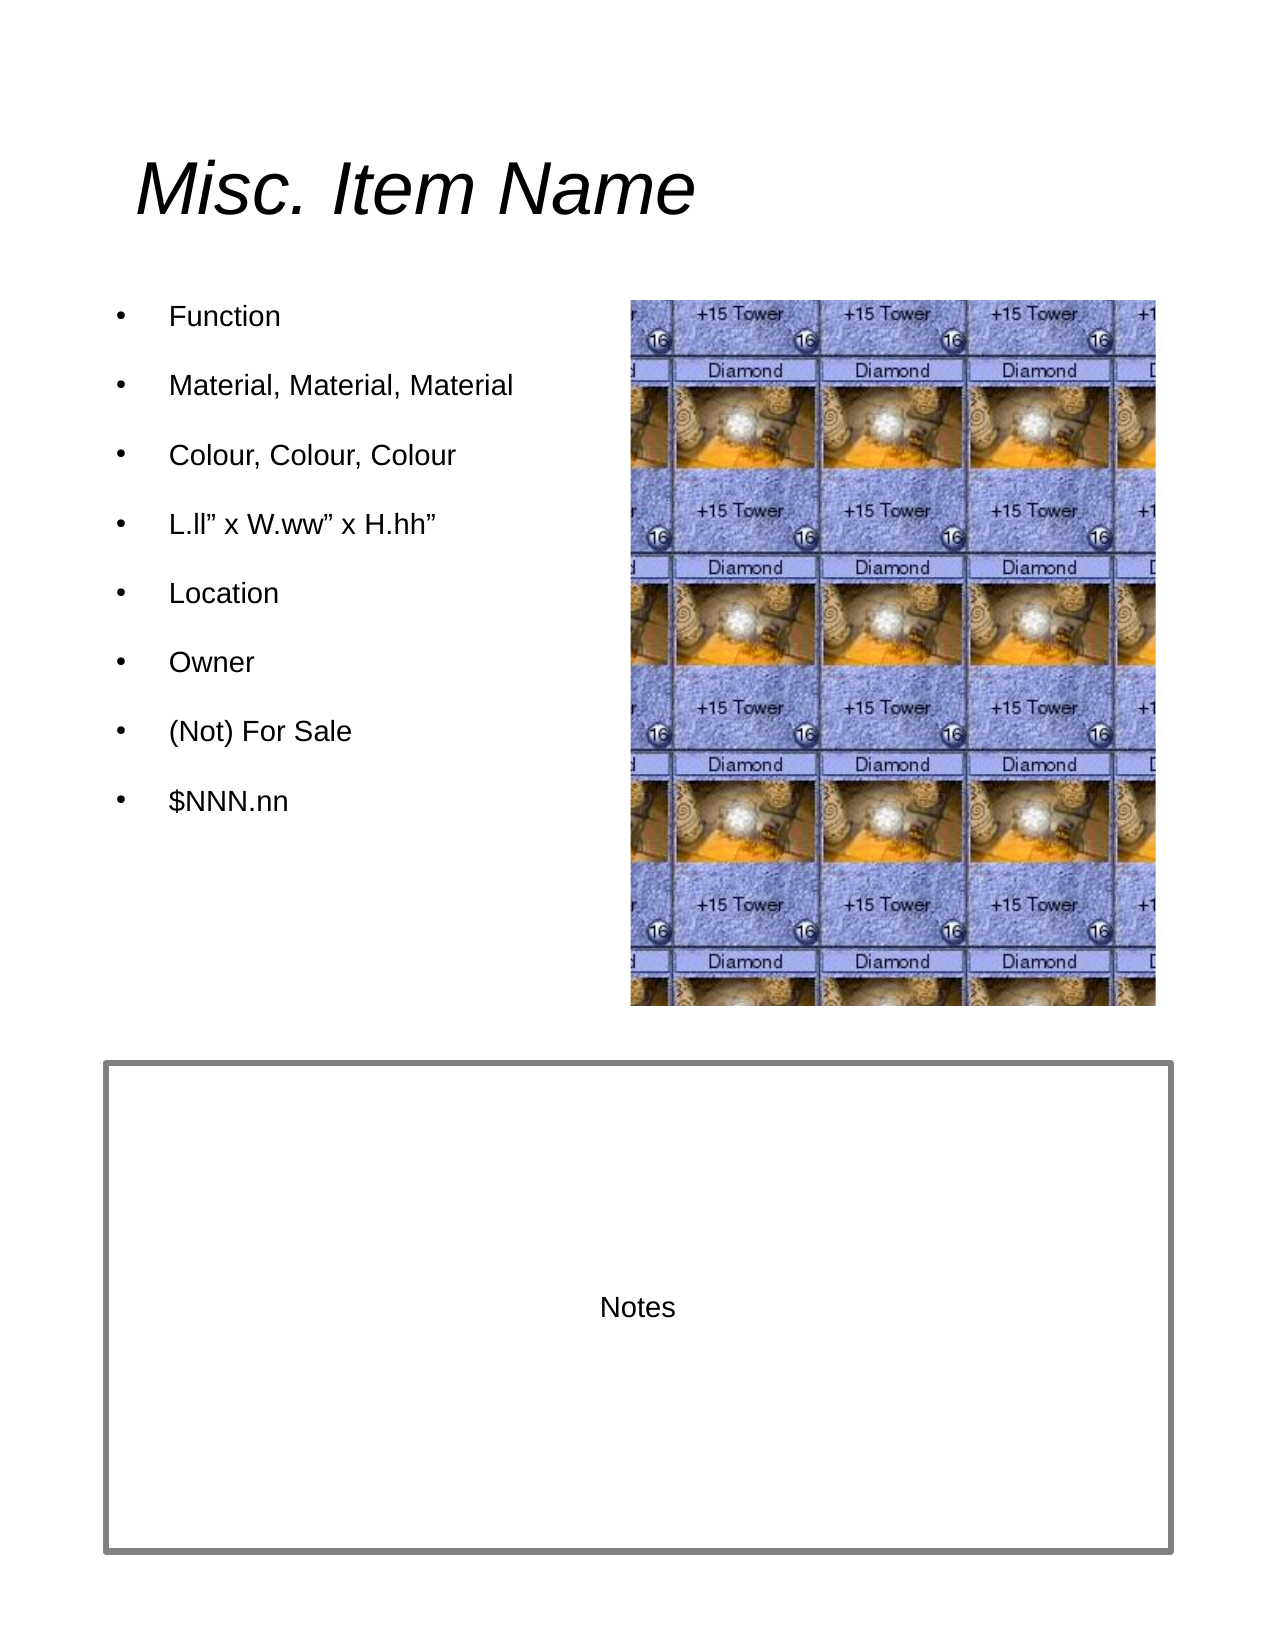

# Misc. Item Name
Function
Material, Material, Material
Colour, Colour, Colour
L.ll” x W.ww” x H.hh”
Location
Owner
(Not) For Sale
$NNN.nn
Notes